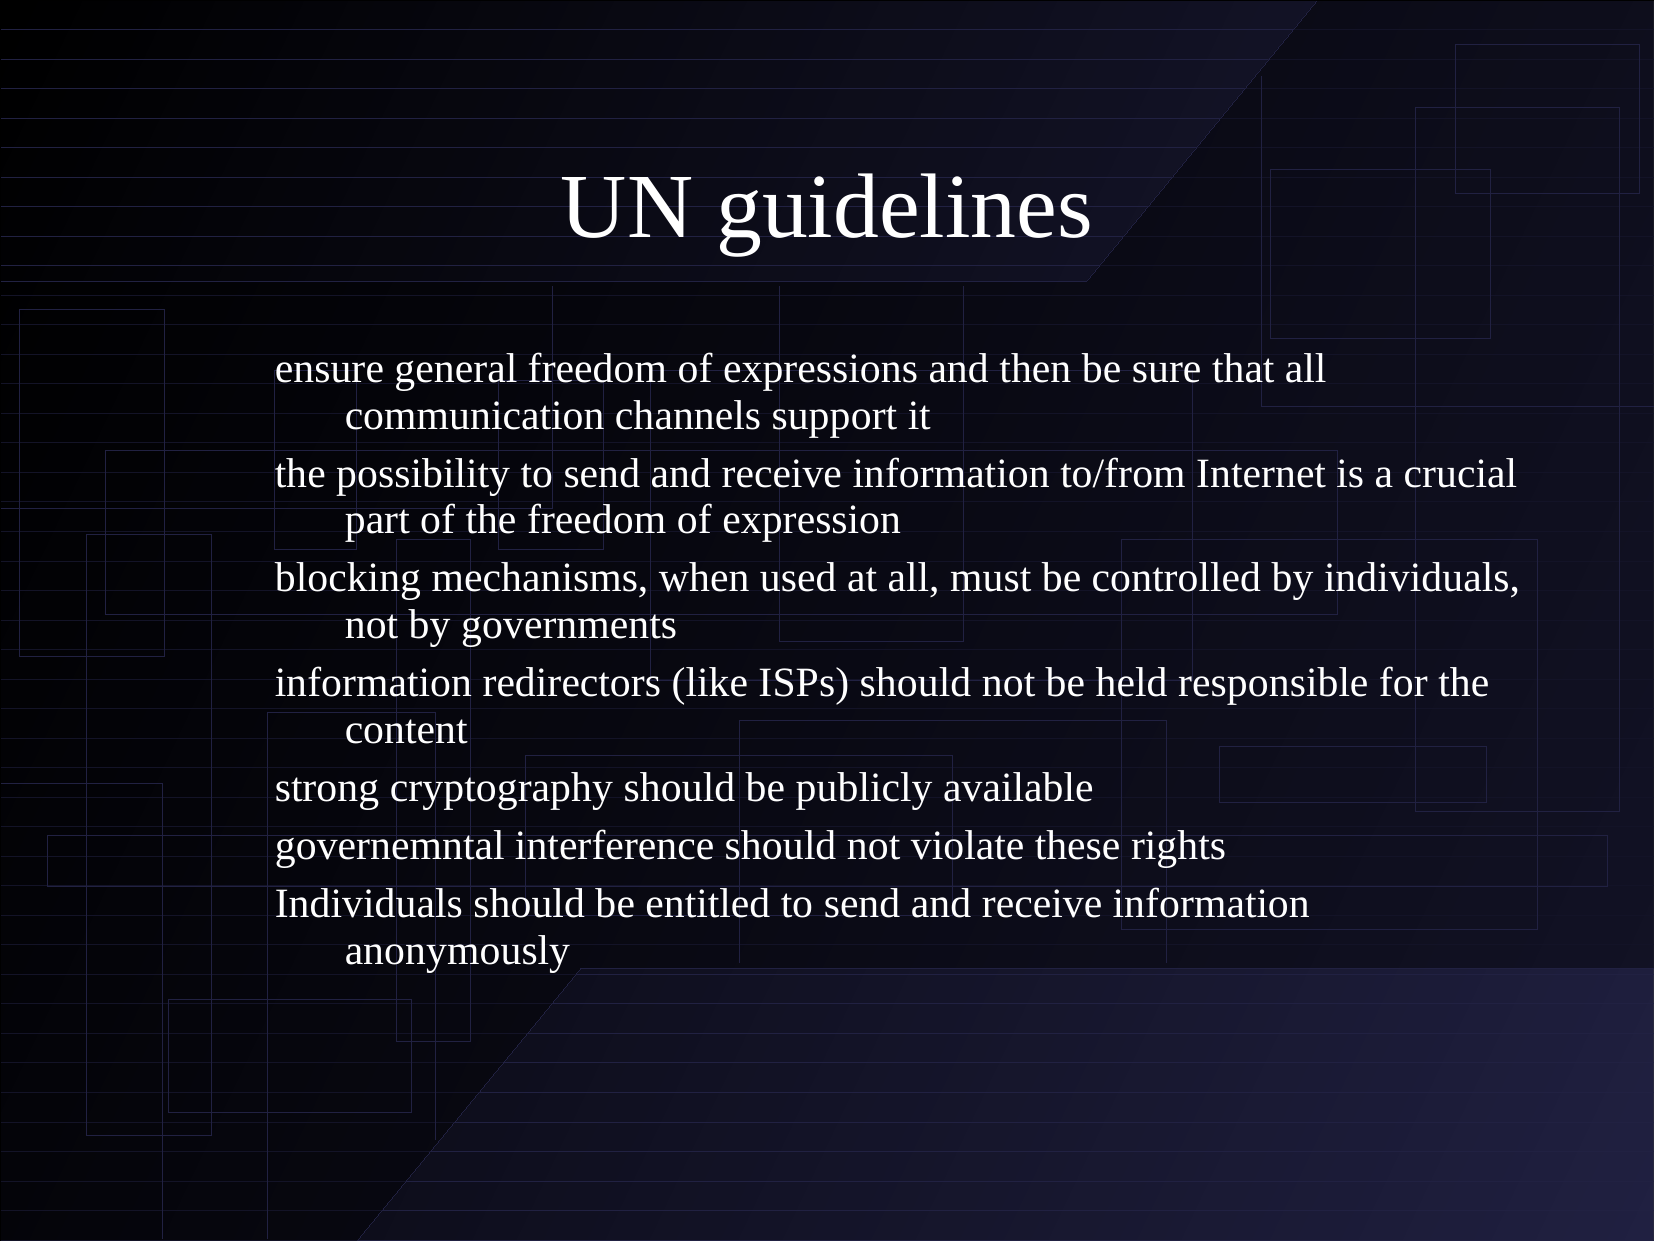

# UN guidelines
ensure general freedom of expressions and then be sure that all communication channels support it
the possibility to send and receive information to/from Internet is a crucial part of the freedom of expression
blocking mechanisms, when used at all, must be controlled by individuals, not by governments
information redirectors (like ISPs) should not be held responsible for the content
strong cryptography should be publicly available
governemntal interference should not violate these rights
Individuals should be entitled to send and receive information anonymously